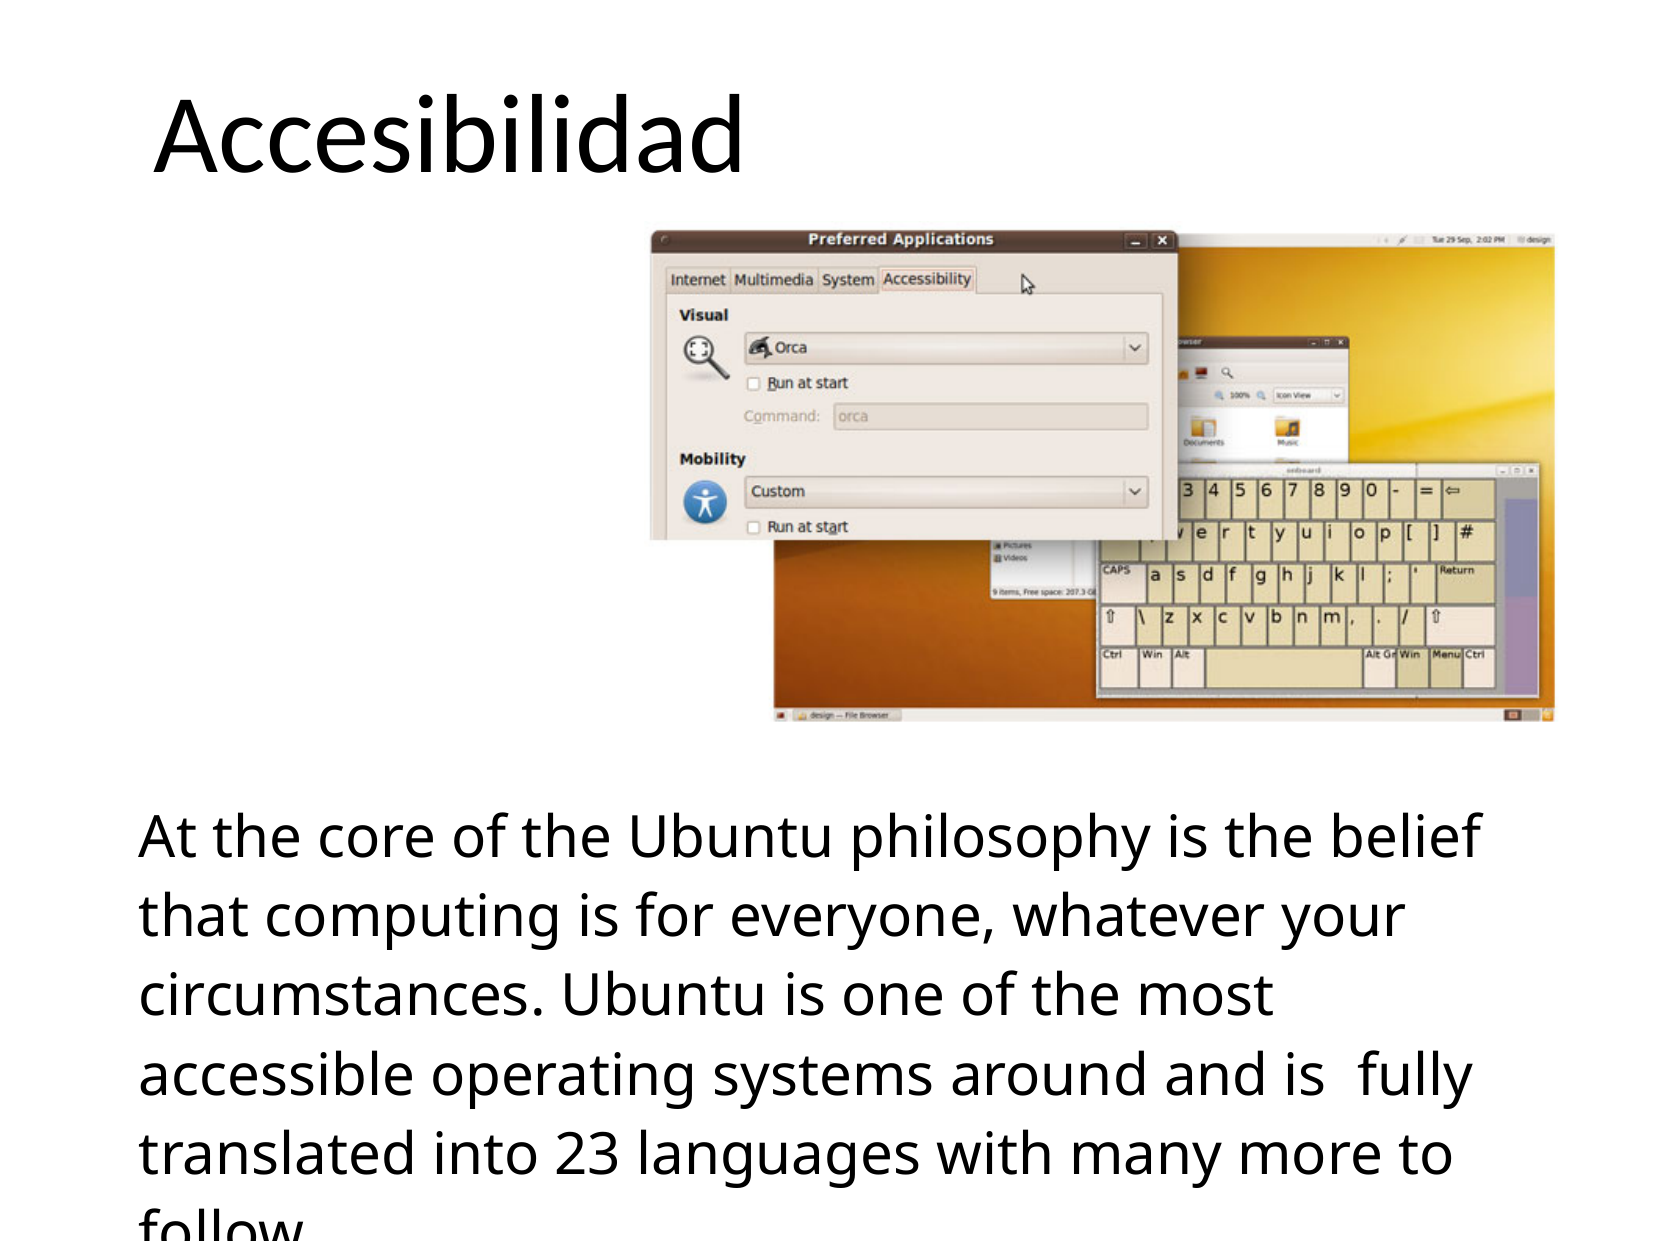

Accesibilidad
At the core of the Ubuntu philosophy is the belief that computing is for everyone, whatever your circumstances. Ubuntu is one of the most accessible operating systems around and is fully translated into 23 languages with many more to follow.